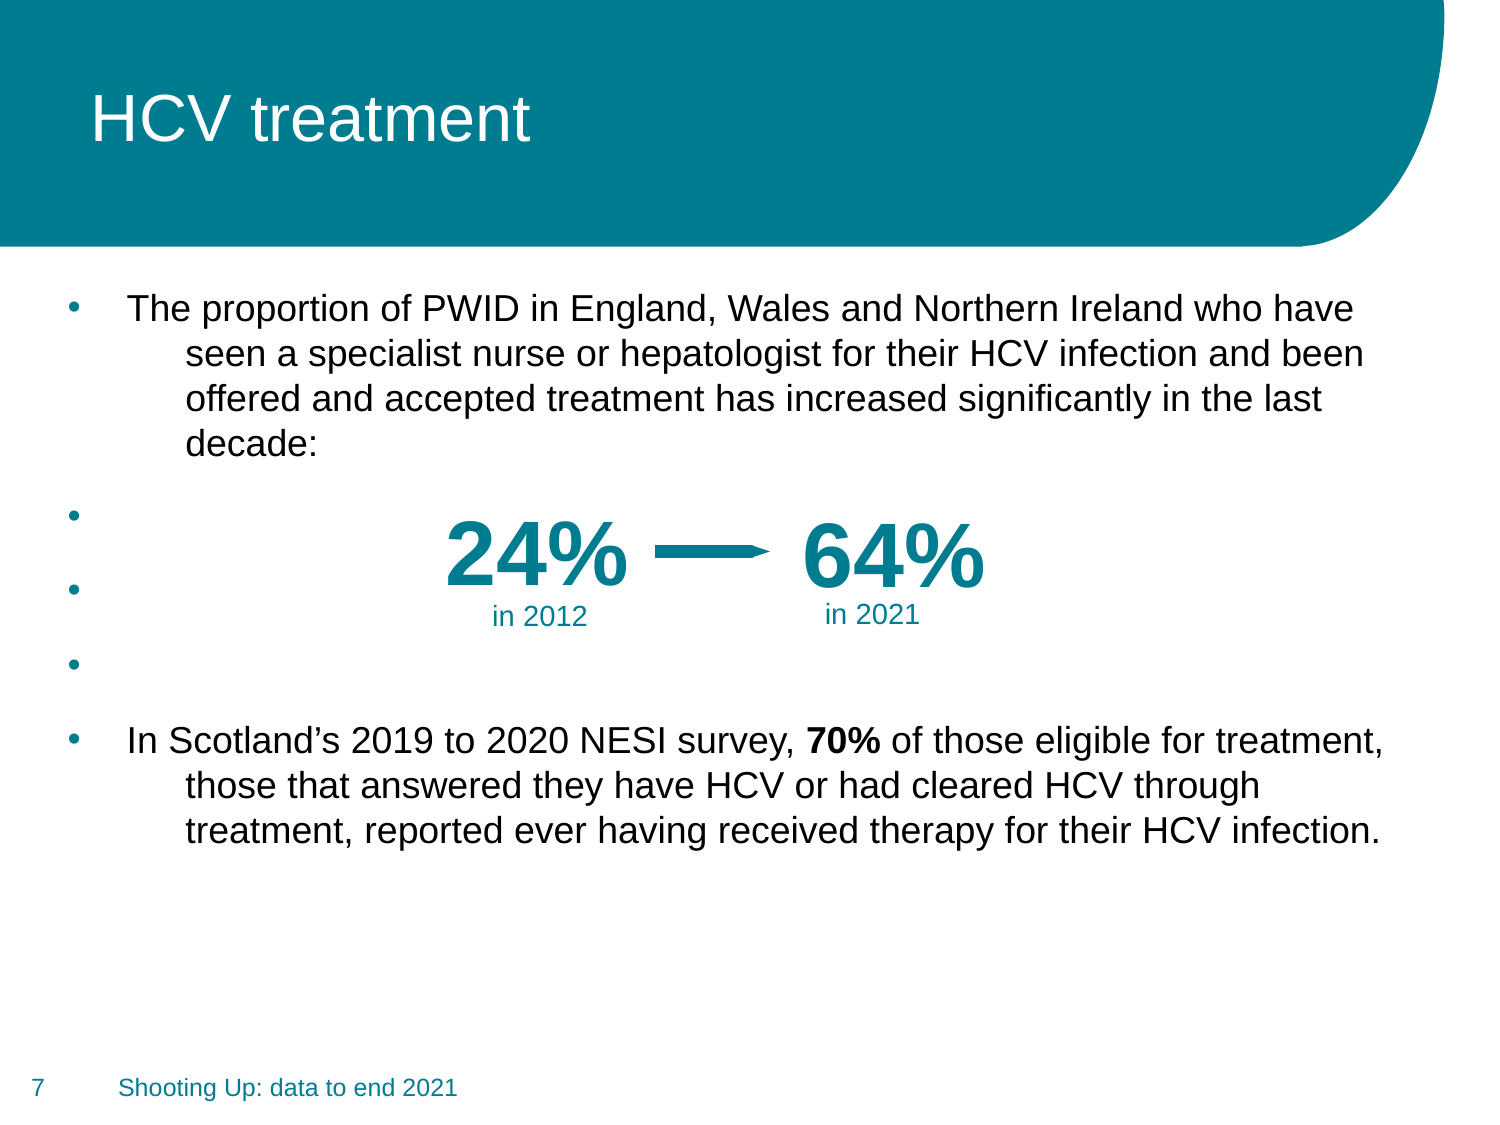

# HCV treatment
The proportion of PWID in England, Wales and Northern Ireland who have seen a specialist nurse or hepatologist for their HCV infection and been offered and accepted treatment has increased significantly in the last decade:
In Scotland’s 2019 to 2020 NESI survey, 70% of those eligible for treatment, those that answered they have HCV or had cleared HCV through treatment, reported ever having received therapy for their HCV infection.
24%
64%
in 2021
in 2012
7
Shooting Up: data to end 2021